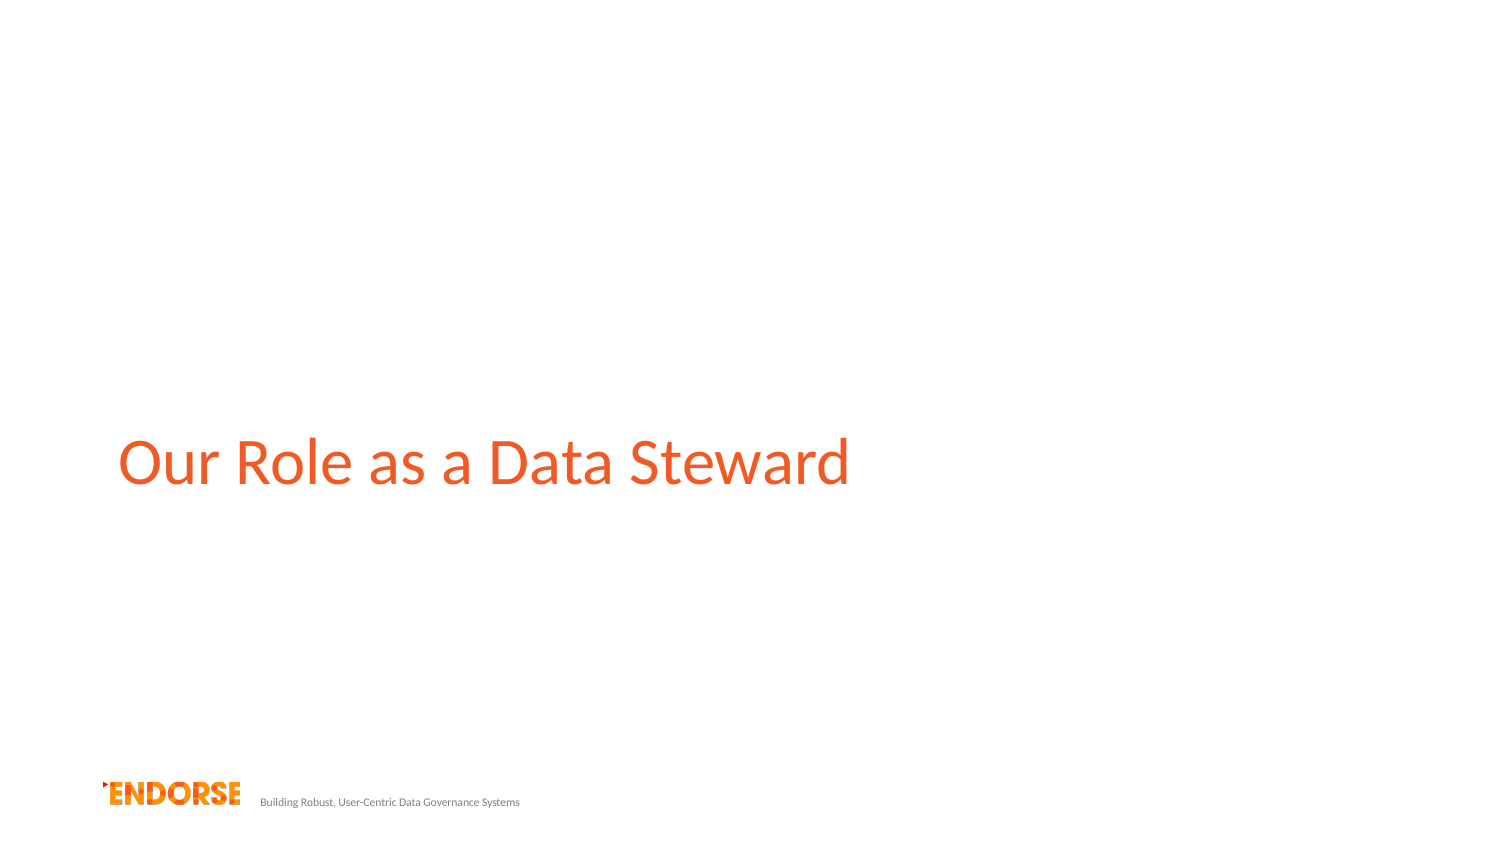

# Our Role as a Data Steward
Statistical data provider for scientific porposes
Central HUB for preparation of a state data for re-using (open data) and analytics
Organizes and implements the re-use of health data
State Data Steward for the governmental sector
State data platform (IT) service provider for the governmental sector
Single information point for implementation of DGA
Building Robust, User-Centric Data Governance Systems